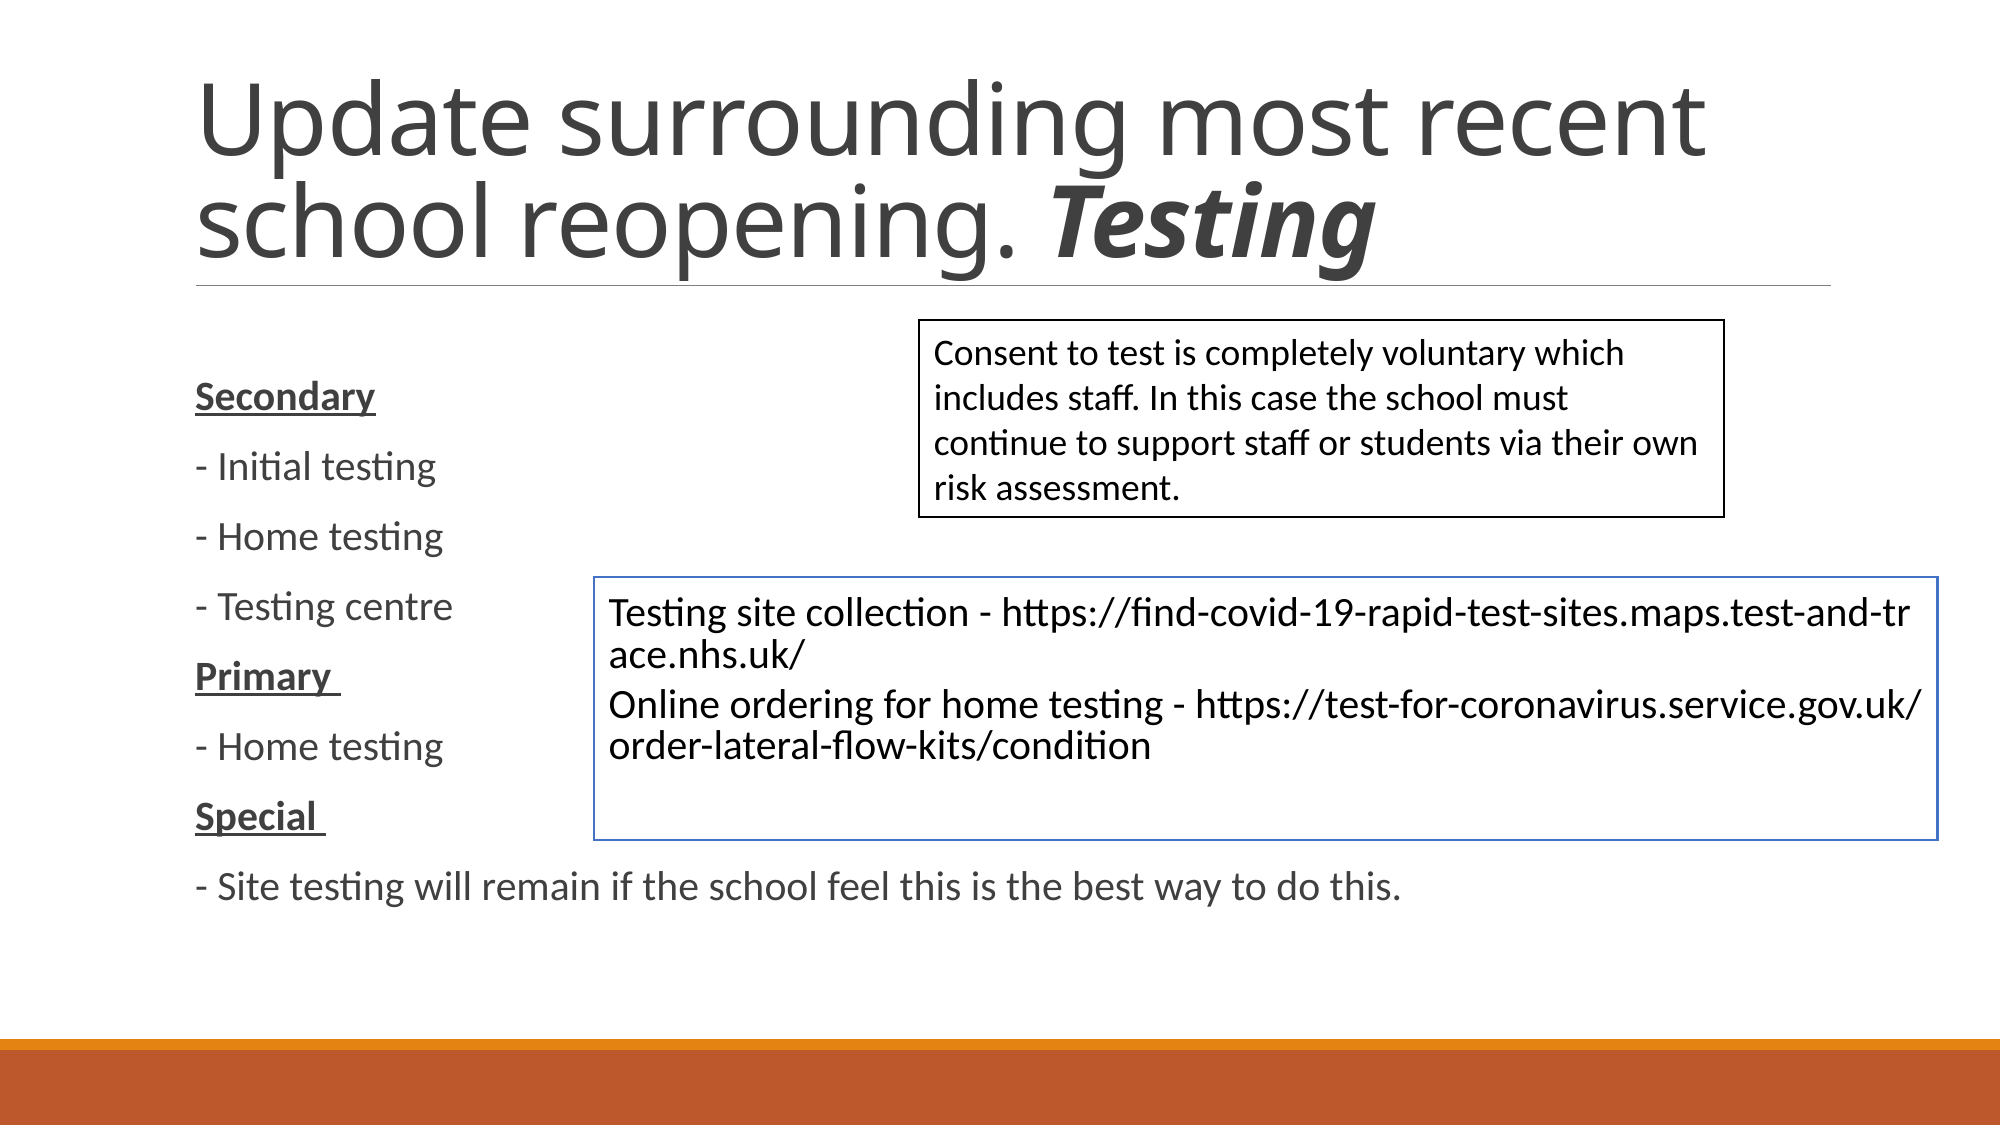

# Update surrounding most recent school reopening. Testing
Consent to test is completely voluntary which includes staff. In this case the school must continue to support staff or students via their own risk assessment.
Secondary
- Initial testing
- Home testing
- Testing centre
Primary
- Home testing
Special
- Site testing will remain if the school feel this is the best way to do this.
Testing site collection - https://find-covid-19-rapid-test-sites.maps.test-and-trace.nhs.uk/
Online ordering for home testing - https://test-for-coronavirus.service.gov.uk/order-lateral-flow-kits/condition